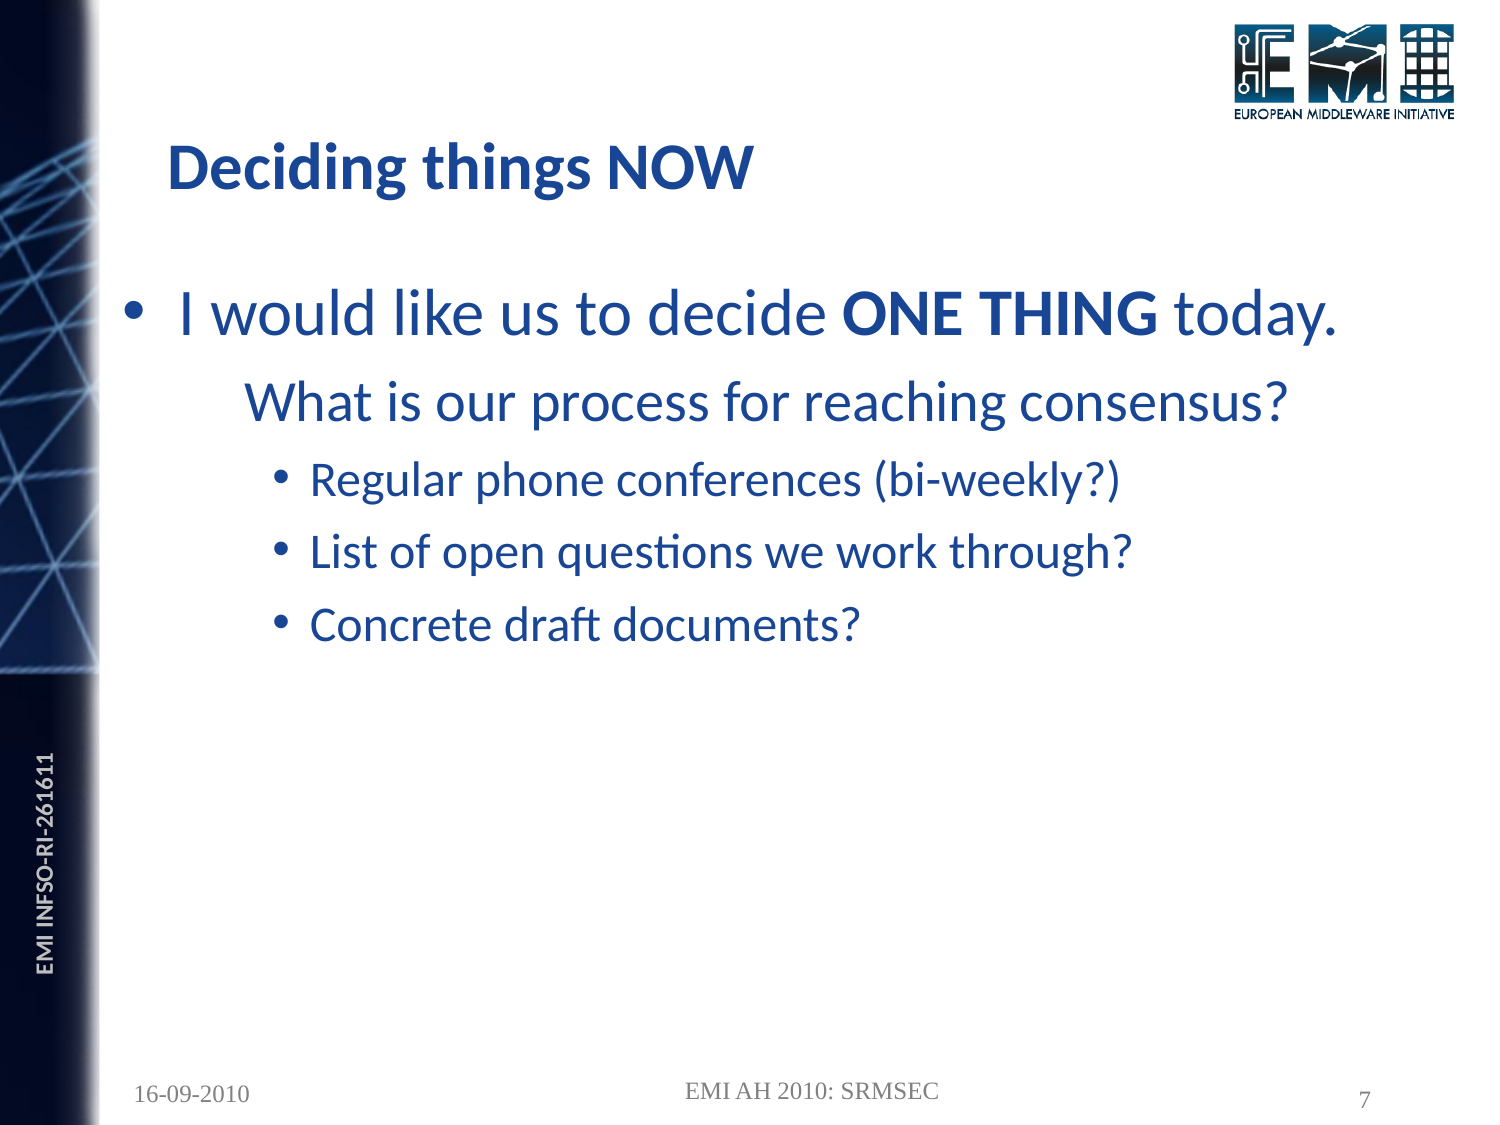

Deciding things NOW
# I would like us to decide ONE THING today.
What is our process for reaching consensus?
Regular phone conferences (bi-weekly?)
List of open questions we work through?
Concrete draft documents?
EMI AH 2010: SRMSEC
16-09-2010
7